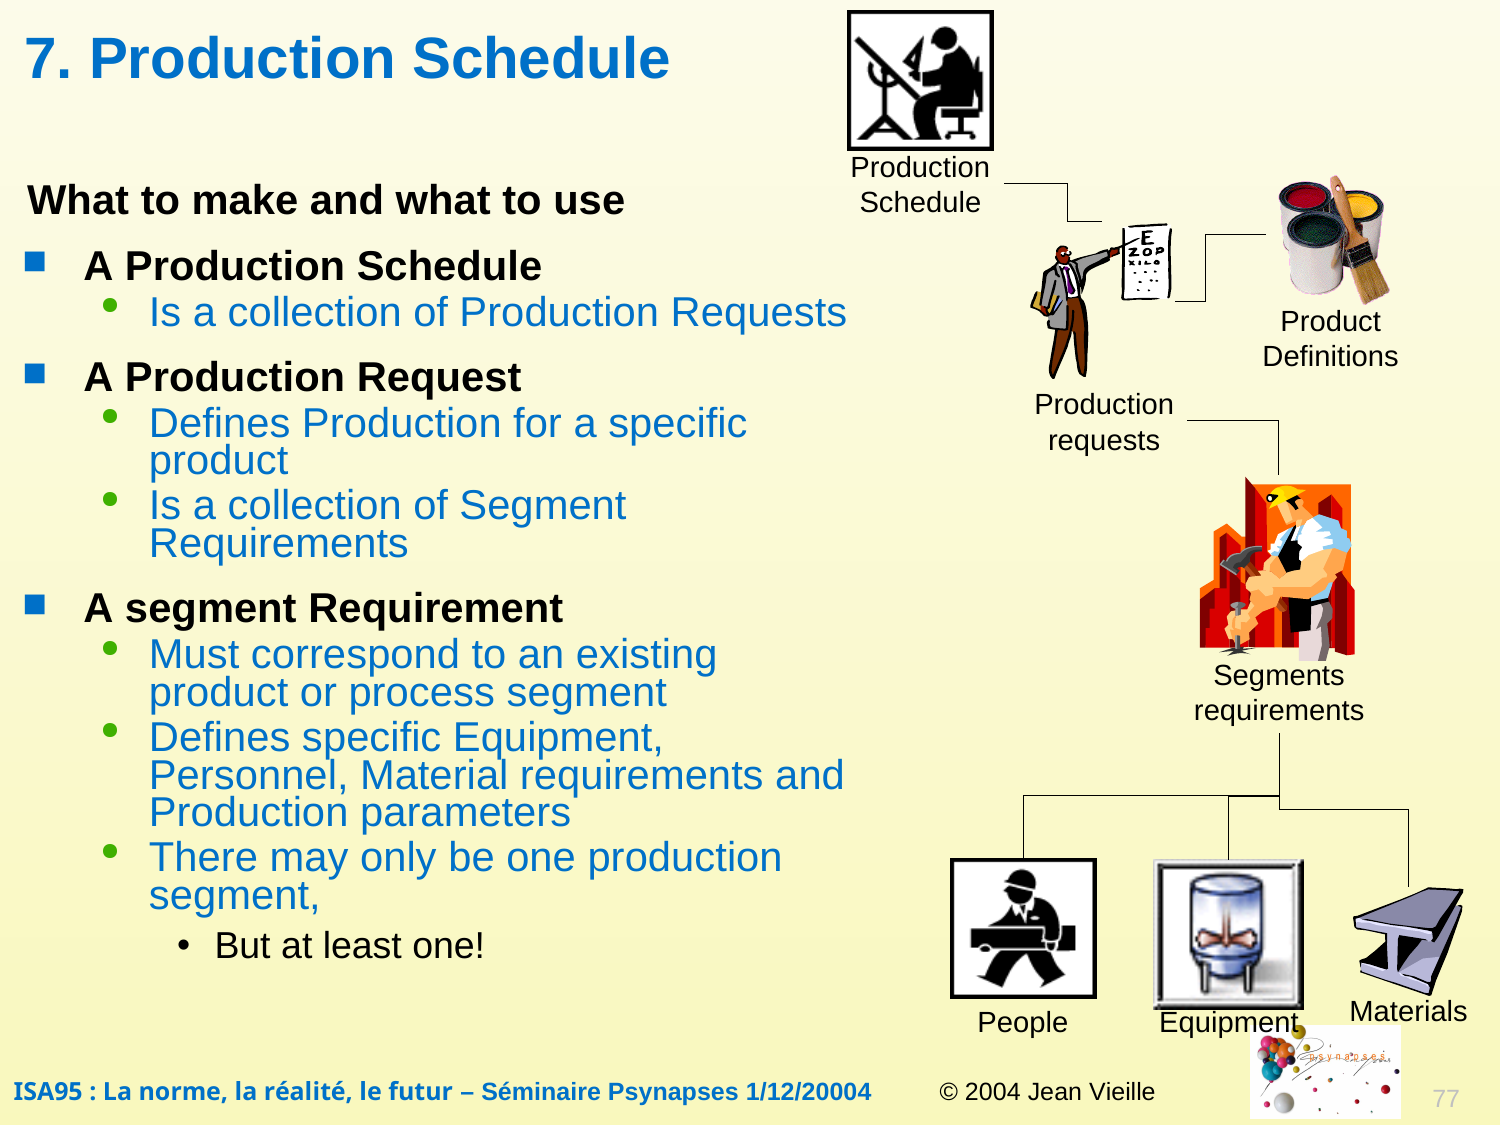

Production
Schedule
# 7. Production Schedule
Product
Definitions
What to make and what to use
A Production Schedule
Is a collection of Production Requests
A Production Request
Defines Production for a specific product
Is a collection of Segment Requirements
A segment Requirement
Must correspond to an existing product or process segment
Defines specific Equipment, Personnel, Material requirements and Production parameters
There may only be one production segment,
But at least one!
Production
requests
Segments
requirements
People
Equipment
Materials